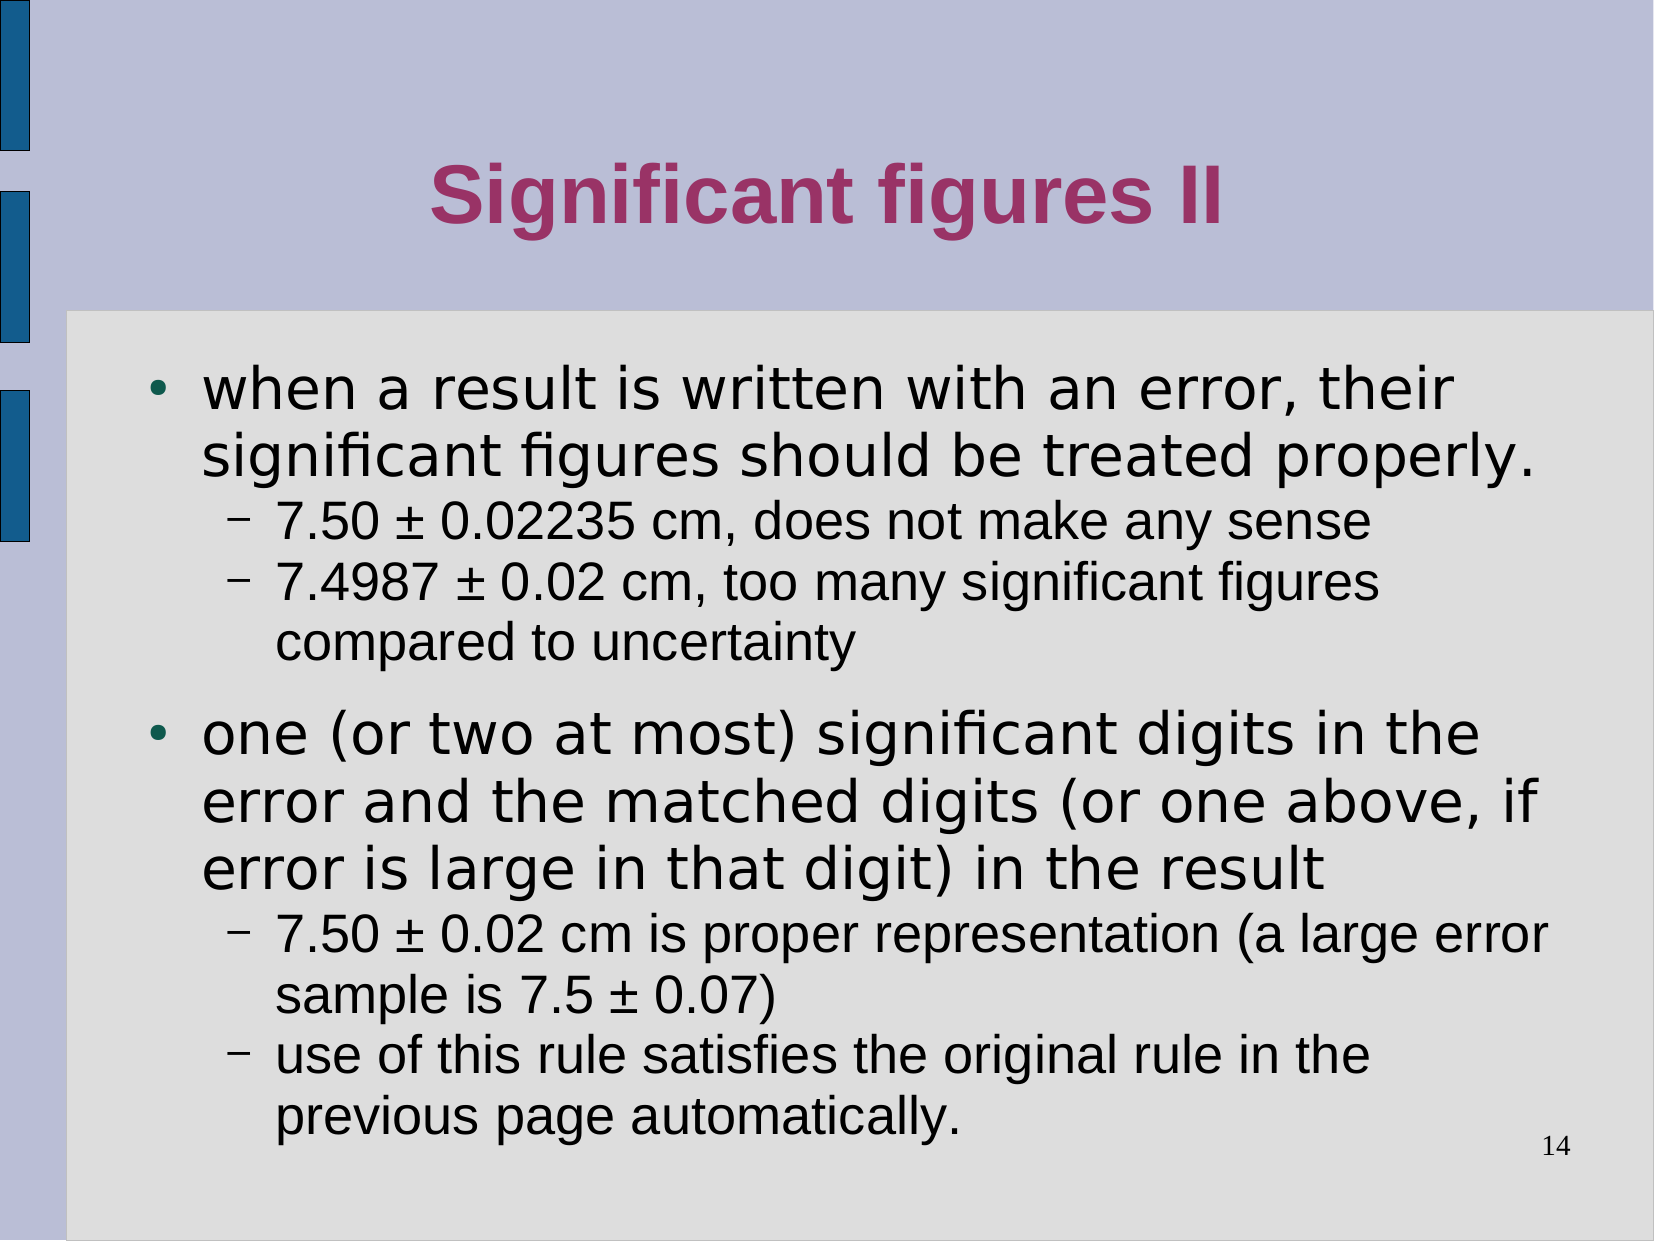

# Significant figures II
when a result is written with an error, their significant figures should be treated properly.
7.50 ± 0.02235 cm, does not make any sense
7.4987 ± 0.02 cm, too many significant figures compared to uncertainty
one (or two at most) significant digits in the error and the matched digits (or one above, if error is large in that digit) in the result
7.50 ± 0.02 cm is proper representation (a large error sample is 7.5 ± 0.07)
use of this rule satisfies the original rule in the previous page automatically.
14